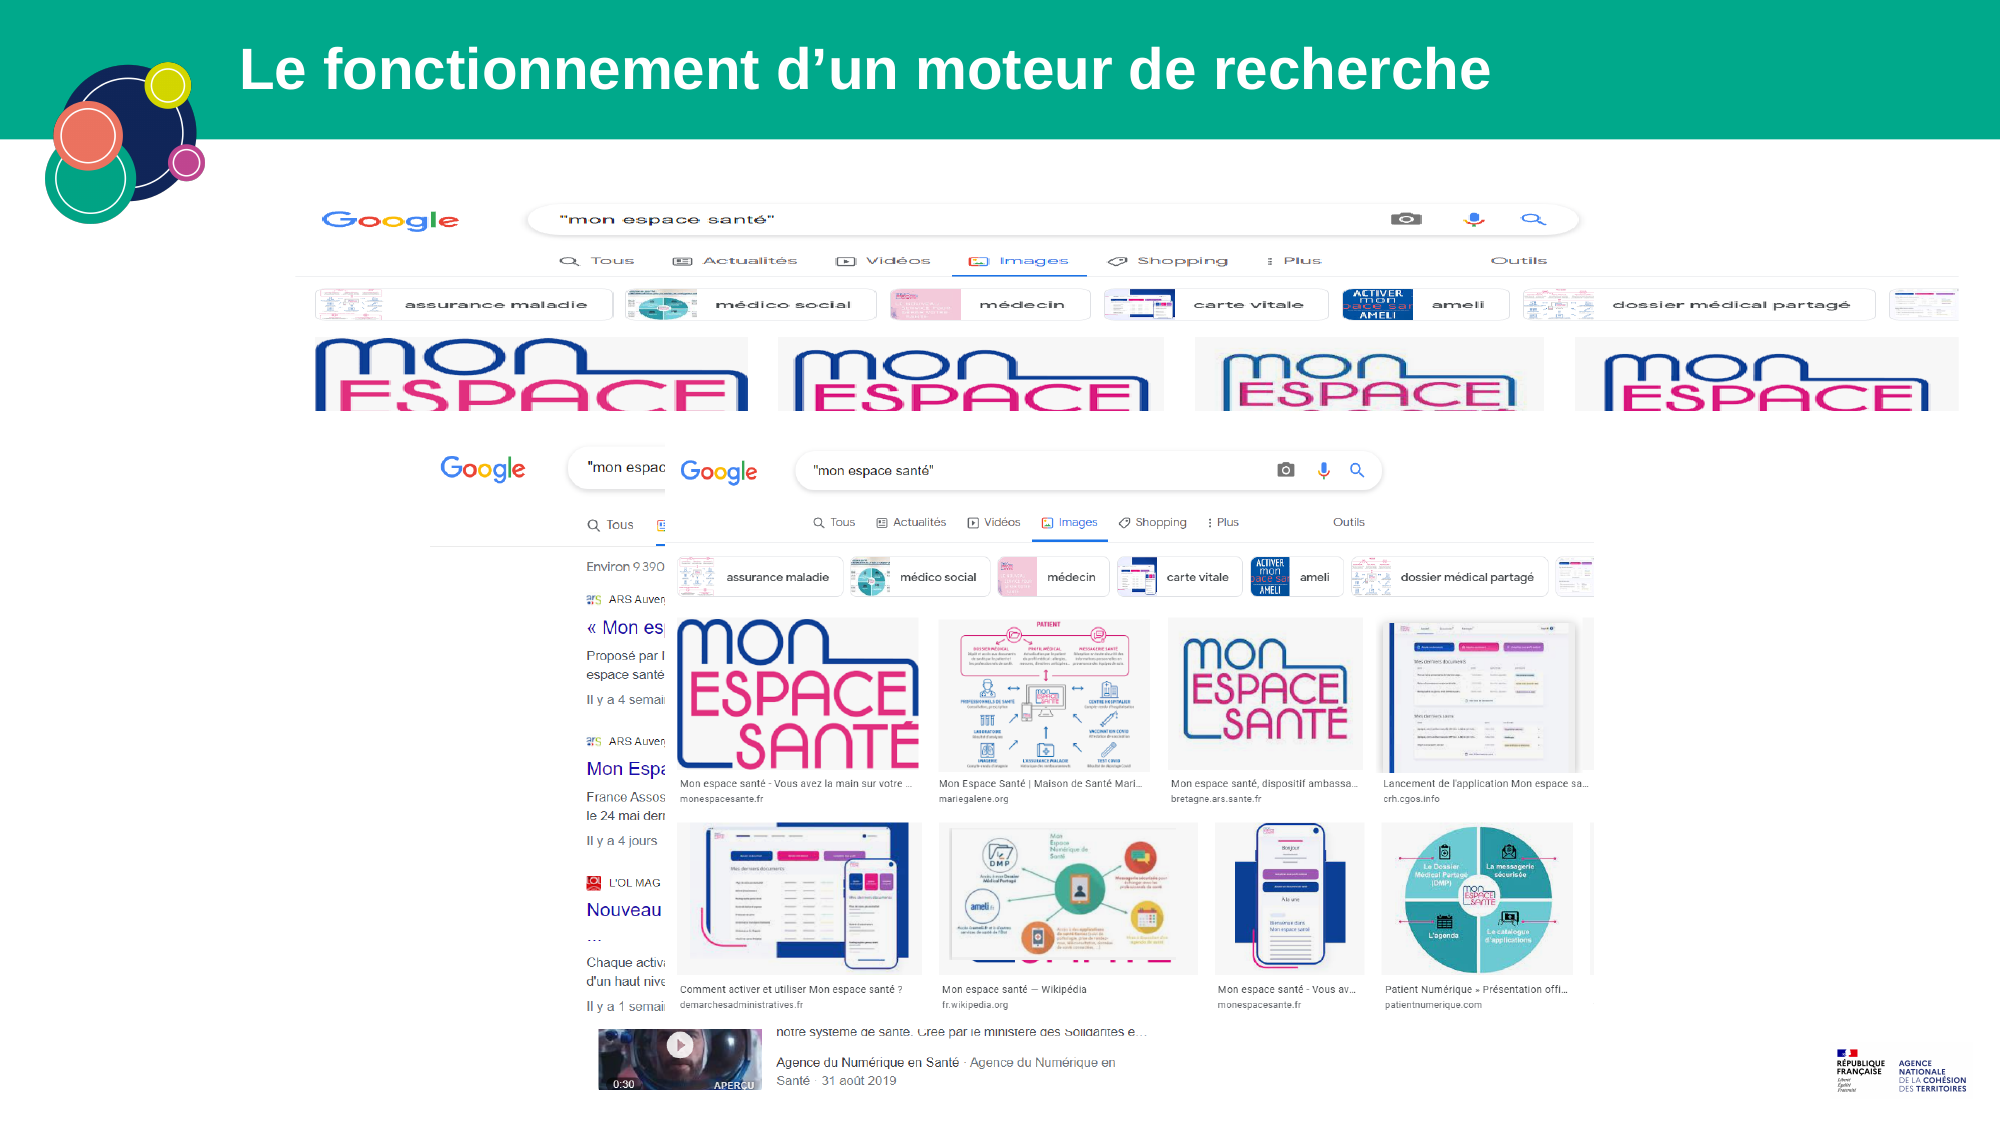

Le fonctionnement d’un moteur de recherche
Possibilité de partager